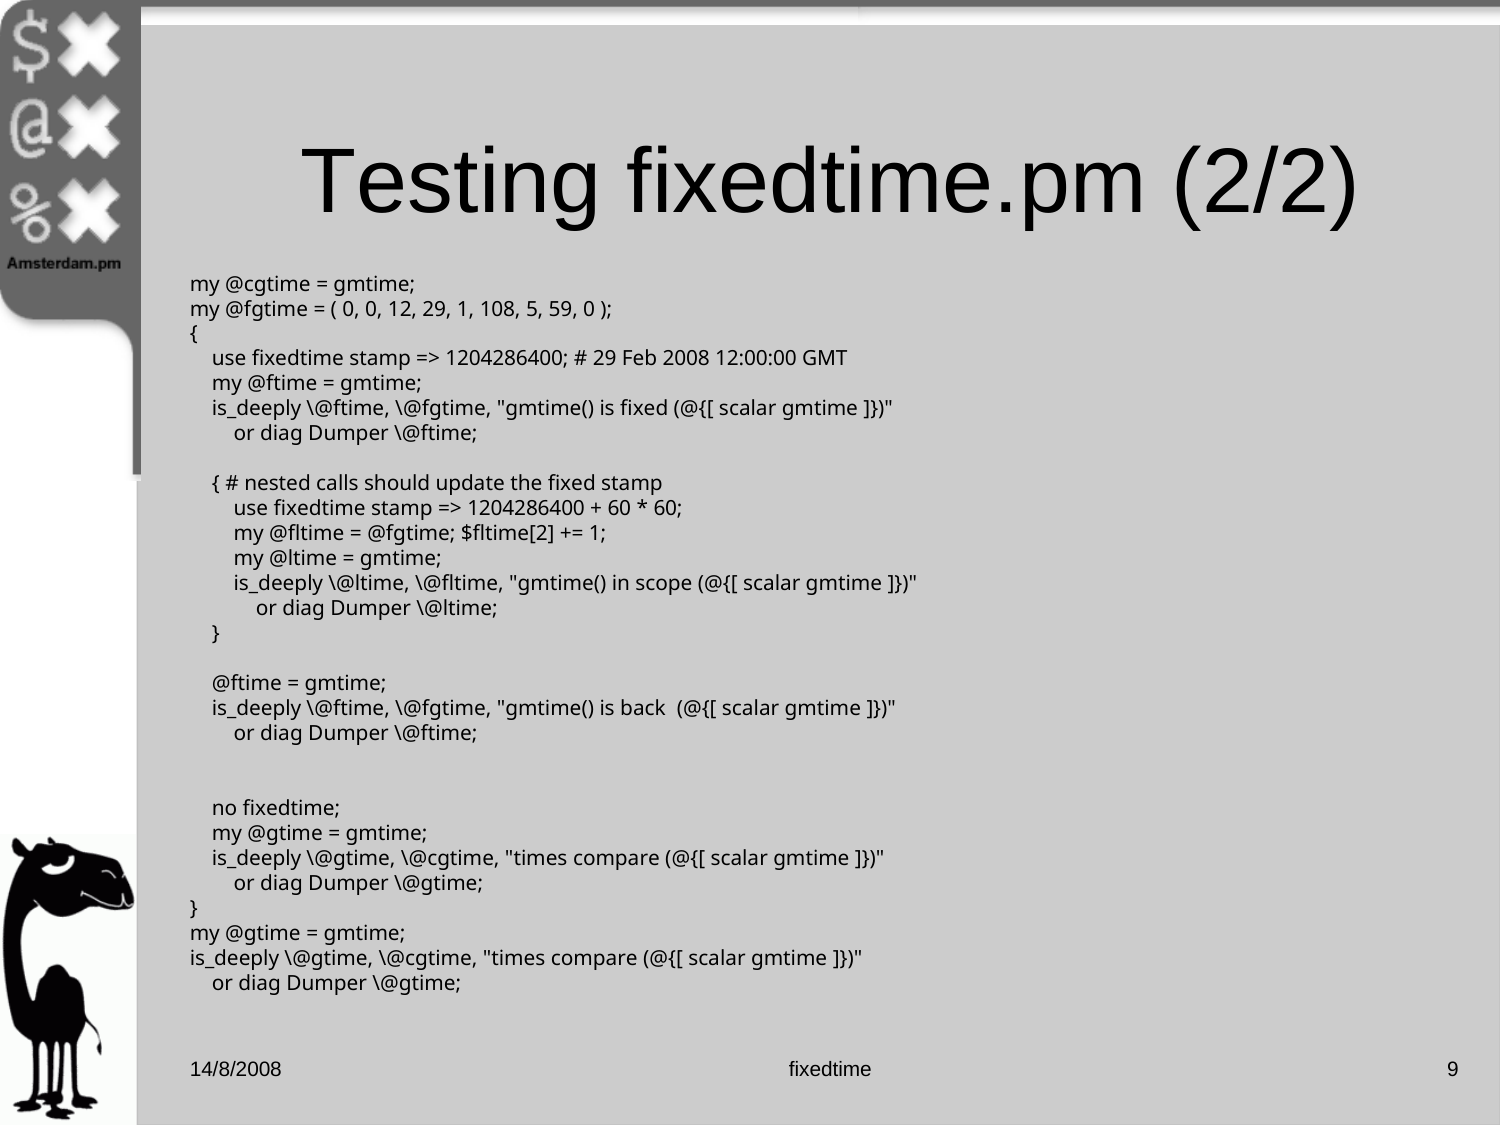

# Testing fixedtime.pm (2/2)
my @cgtime = gmtime;
my @fgtime = ( 0, 0, 12, 29, 1, 108, 5, 59, 0 );
{
 use fixedtime stamp => 1204286400; # 29 Feb 2008 12:00:00 GMT
 my @ftime = gmtime;
 is_deeply \@ftime, \@fgtime, "gmtime() is fixed (@{[ scalar gmtime ]})"
 or diag Dumper \@ftime;
 { # nested calls should update the fixed stamp
 use fixedtime stamp => 1204286400 + 60 * 60;
 my @fltime = @fgtime; $fltime[2] += 1;
 my @ltime = gmtime;
 is_deeply \@ltime, \@fltime, "gmtime() in scope (@{[ scalar gmtime ]})"
 or diag Dumper \@ltime;
 }
 @ftime = gmtime;
 is_deeply \@ftime, \@fgtime, "gmtime() is back (@{[ scalar gmtime ]})"
 or diag Dumper \@ftime;
 no fixedtime;
 my @gtime = gmtime;
 is_deeply \@gtime, \@cgtime, "times compare (@{[ scalar gmtime ]})"
 or diag Dumper \@gtime;
}
my @gtime = gmtime;
is_deeply \@gtime, \@cgtime, "times compare (@{[ scalar gmtime ]})"
 or diag Dumper \@gtime;
14/8/2008
fixedtime
9